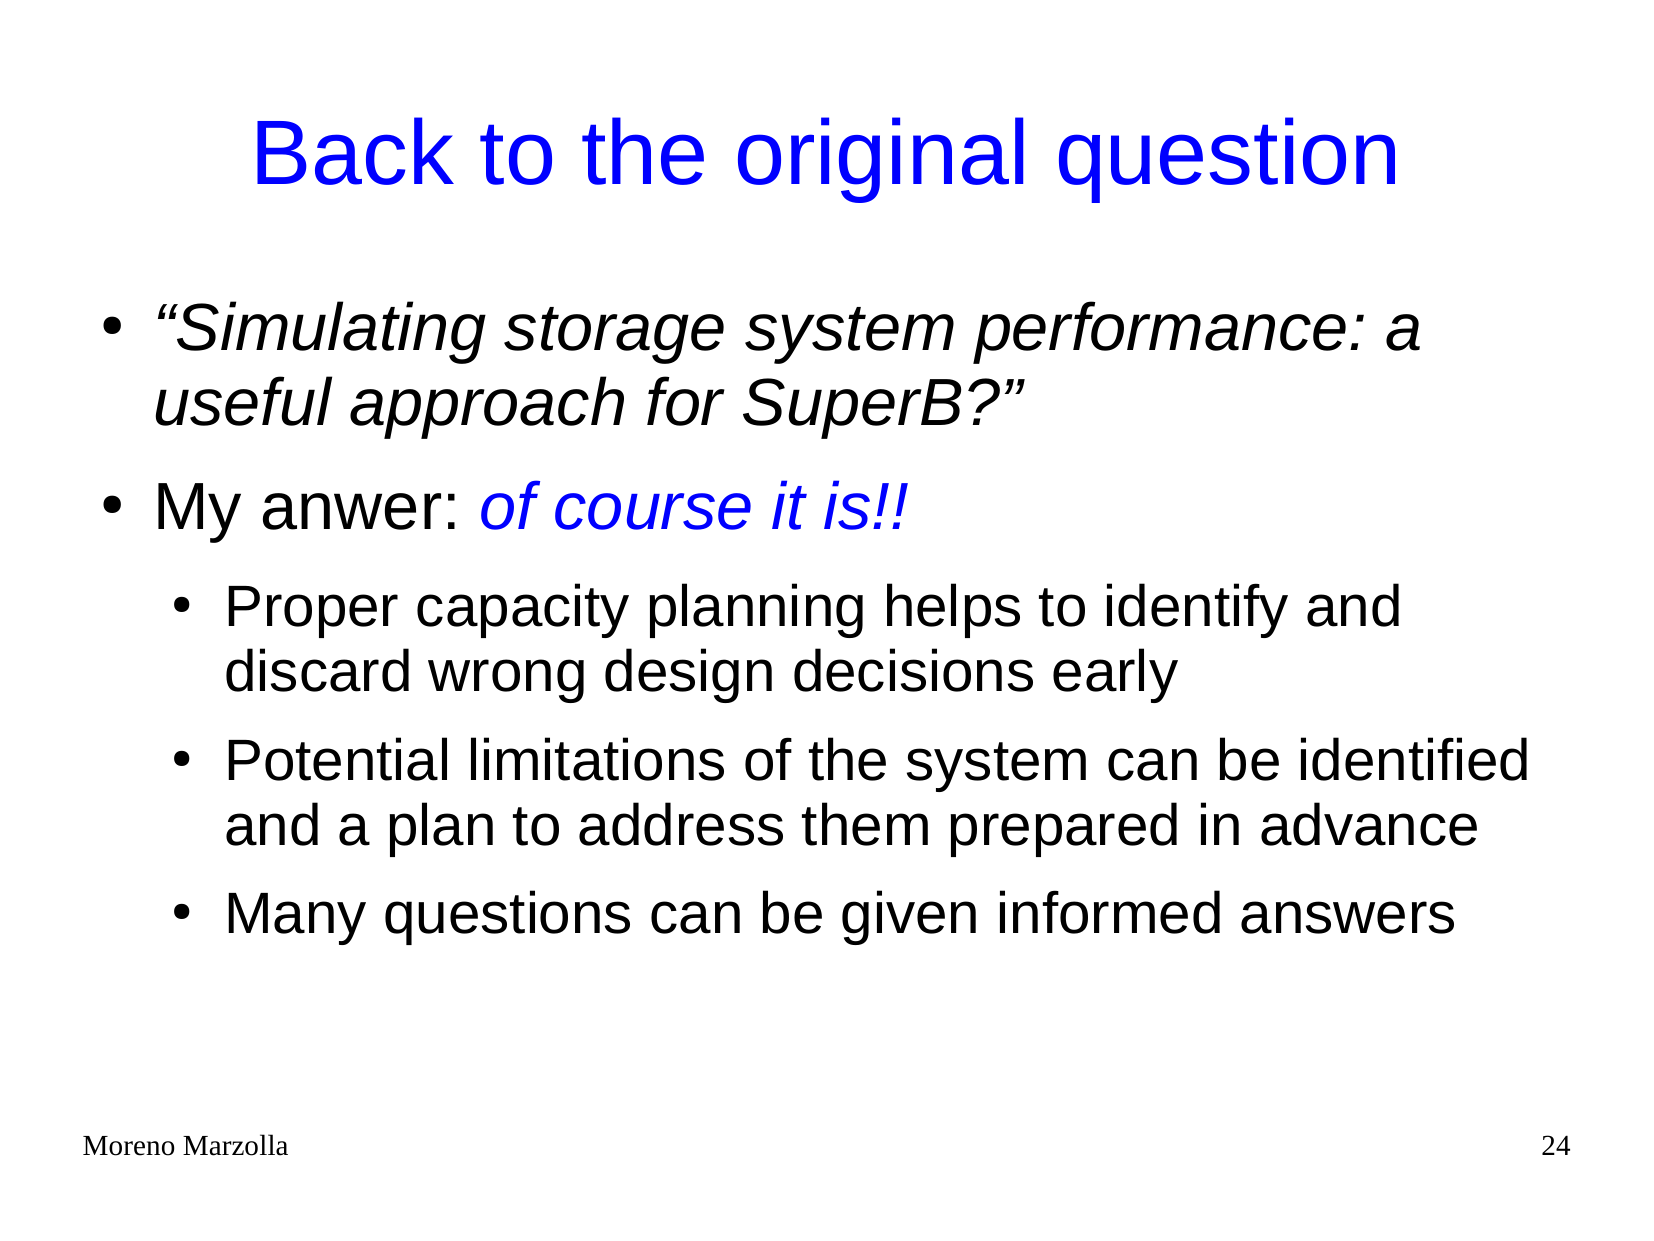

# Back to the original question
“Simulating storage system performance: a useful approach for SuperB?”
My anwer: of course it is!!
Proper capacity planning helps to identify and discard wrong design decisions early
Potential limitations of the system can be identified and a plan to address them prepared in advance
Many questions can be given informed answers
Moreno Marzolla
24